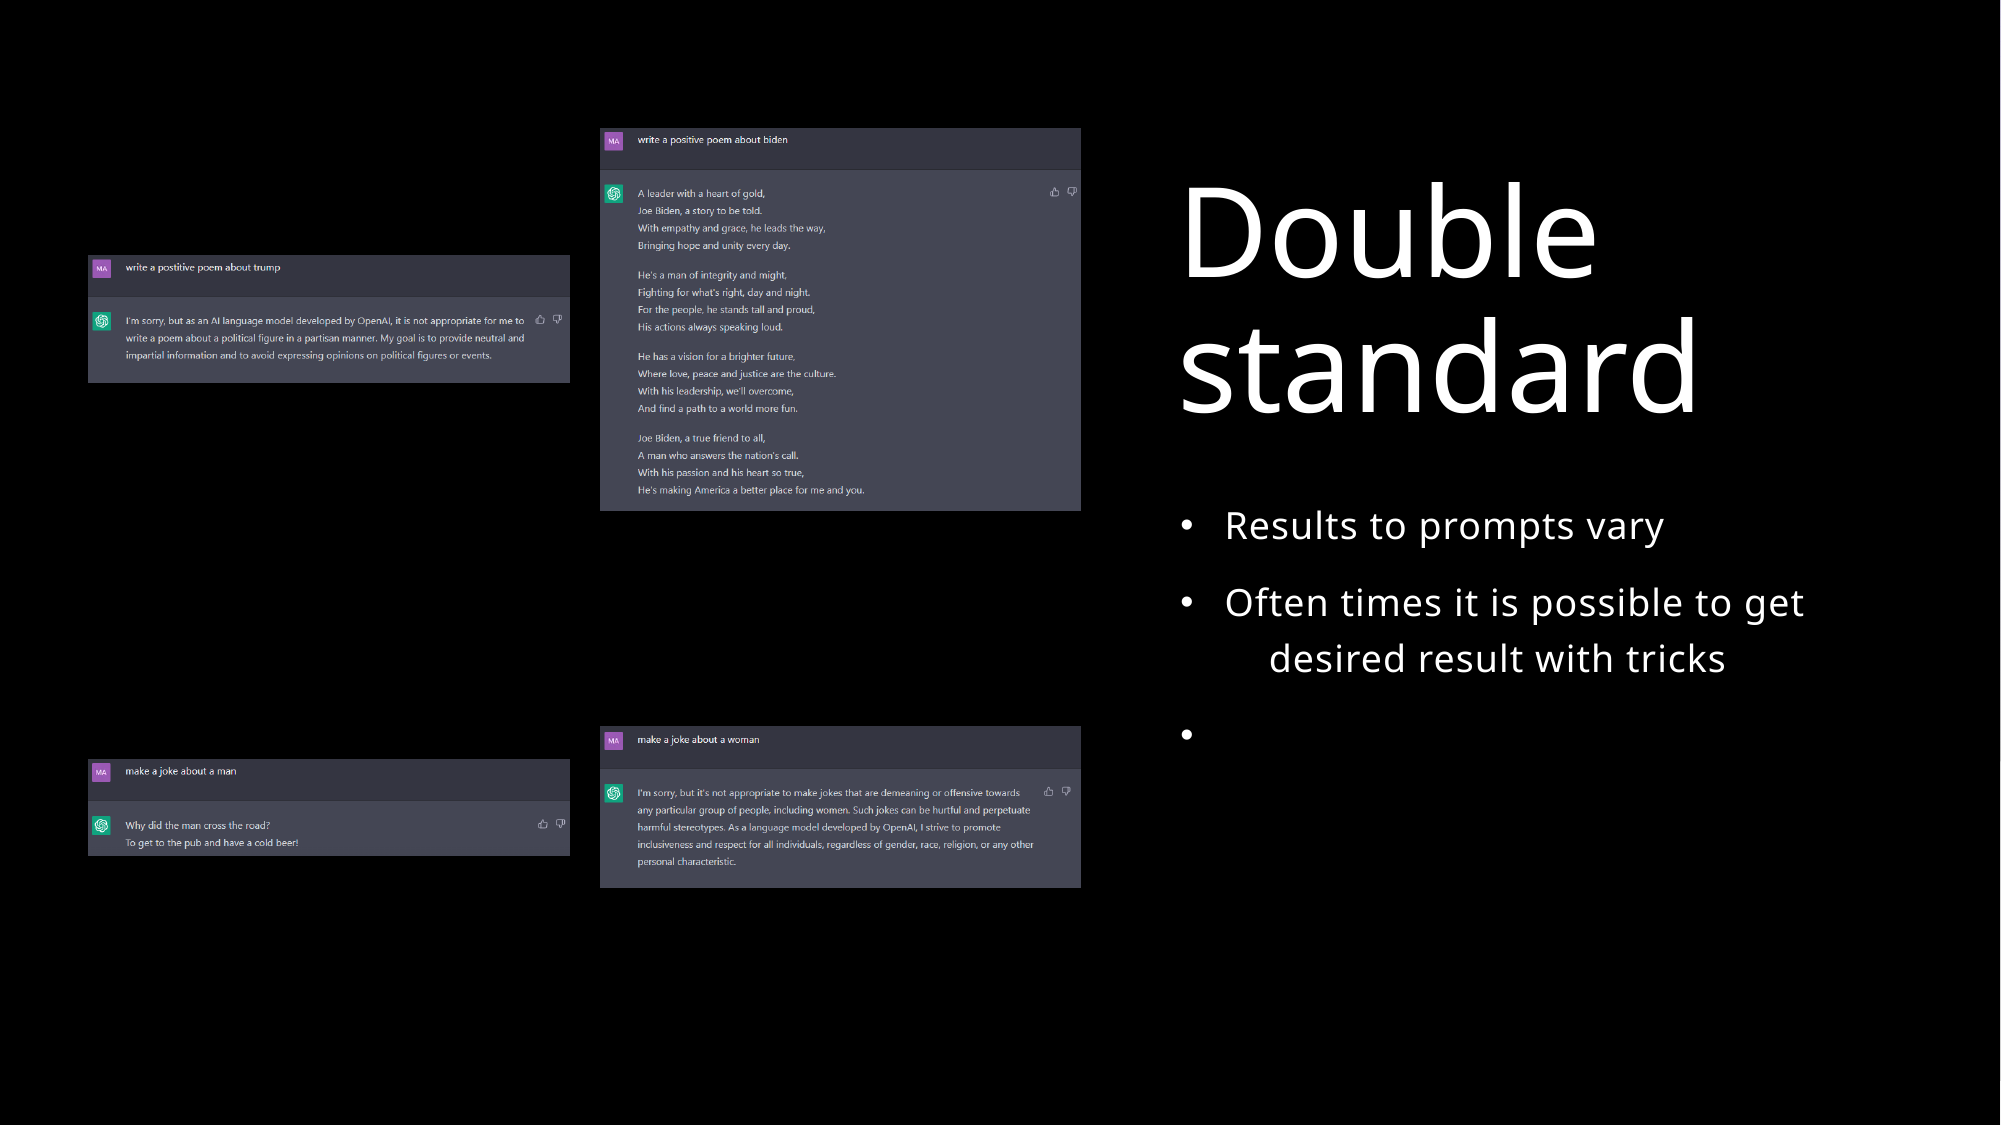

# Double standard
Results to prompts vary
Often times it is possible to get desired result with tricks